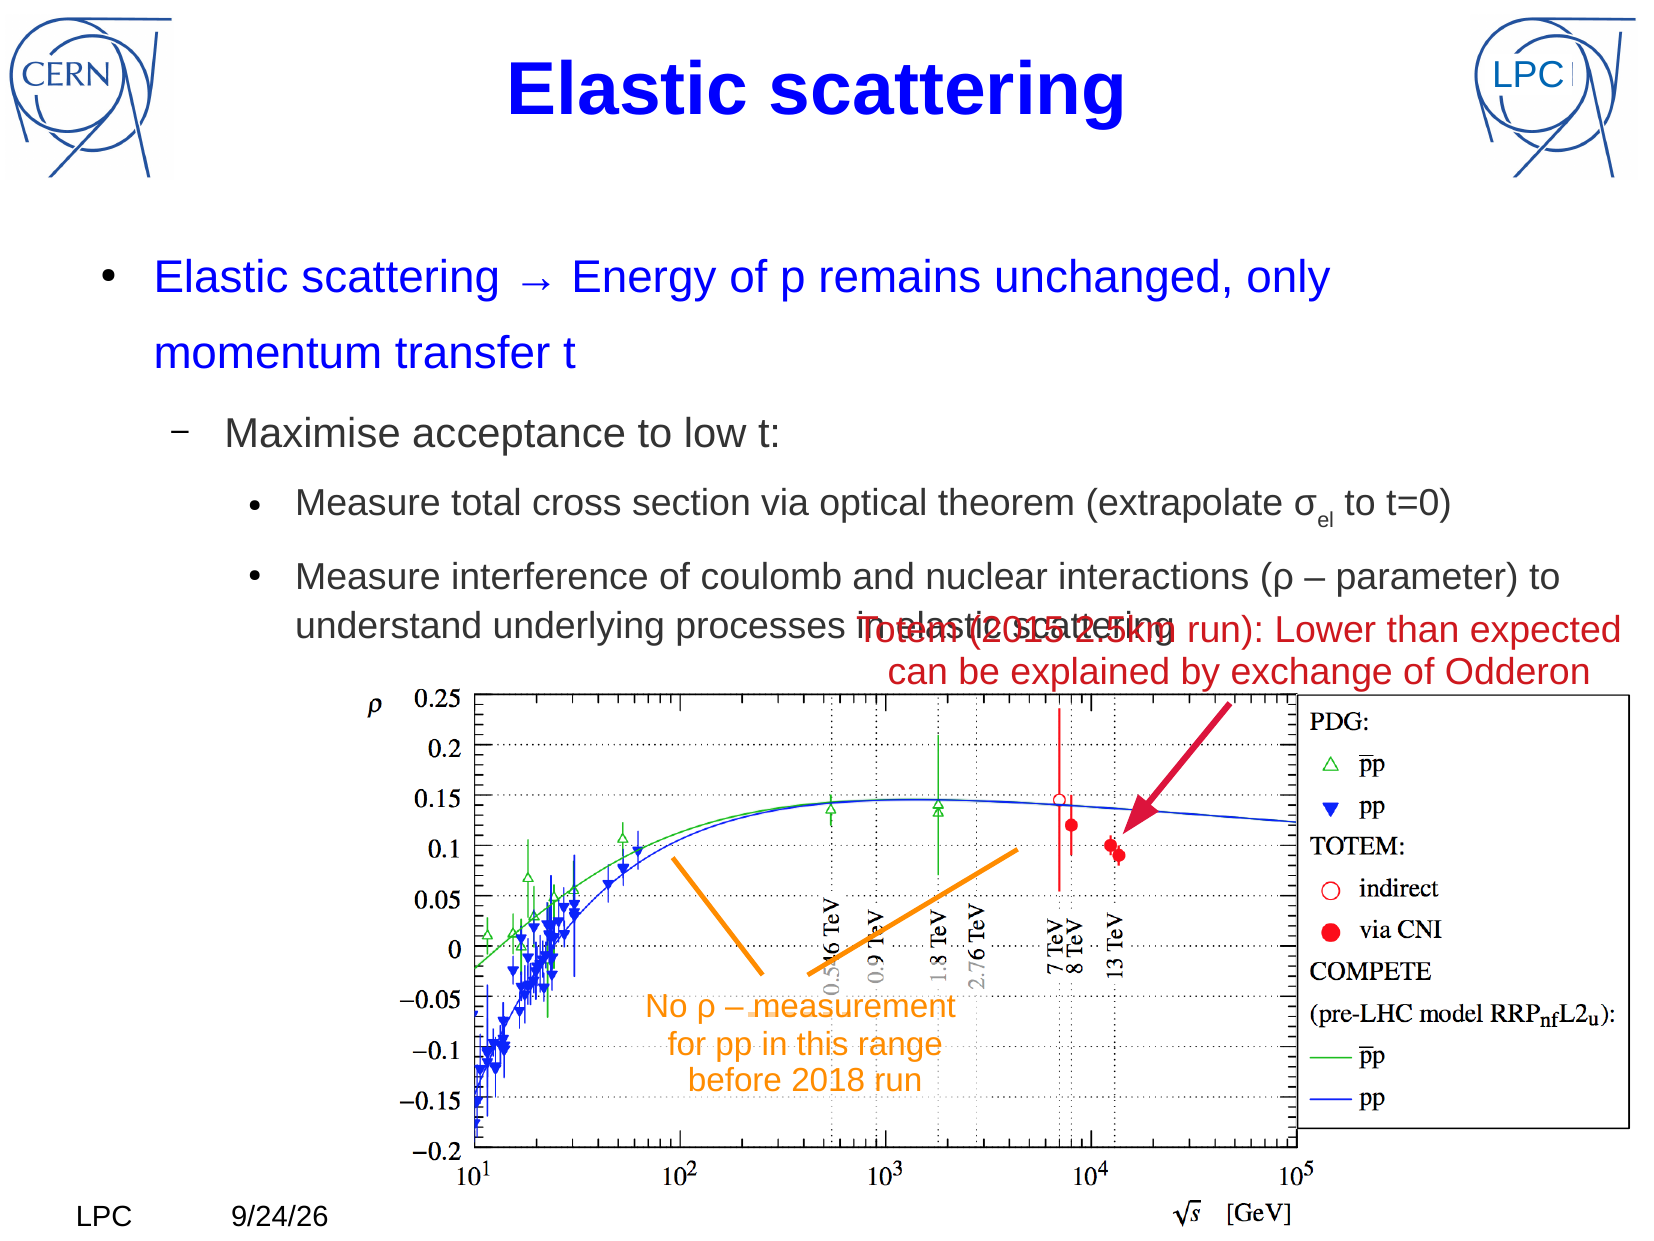

# Elastic scattering
Elastic scattering → Energy of p remains unchanged, only momentum transfer t
Maximise acceptance to low t:
Measure total cross section via optical theorem (extrapolate σel to t=0)
Measure interference of coulomb and nuclear interactions (ρ – parameter) to understand underlying processes in elastic scattering
Totem (2015 2.5km run): Lower than expected
can be explained by exchange of Odderon
No ρ – measurement
for pp in this range before 2018 run